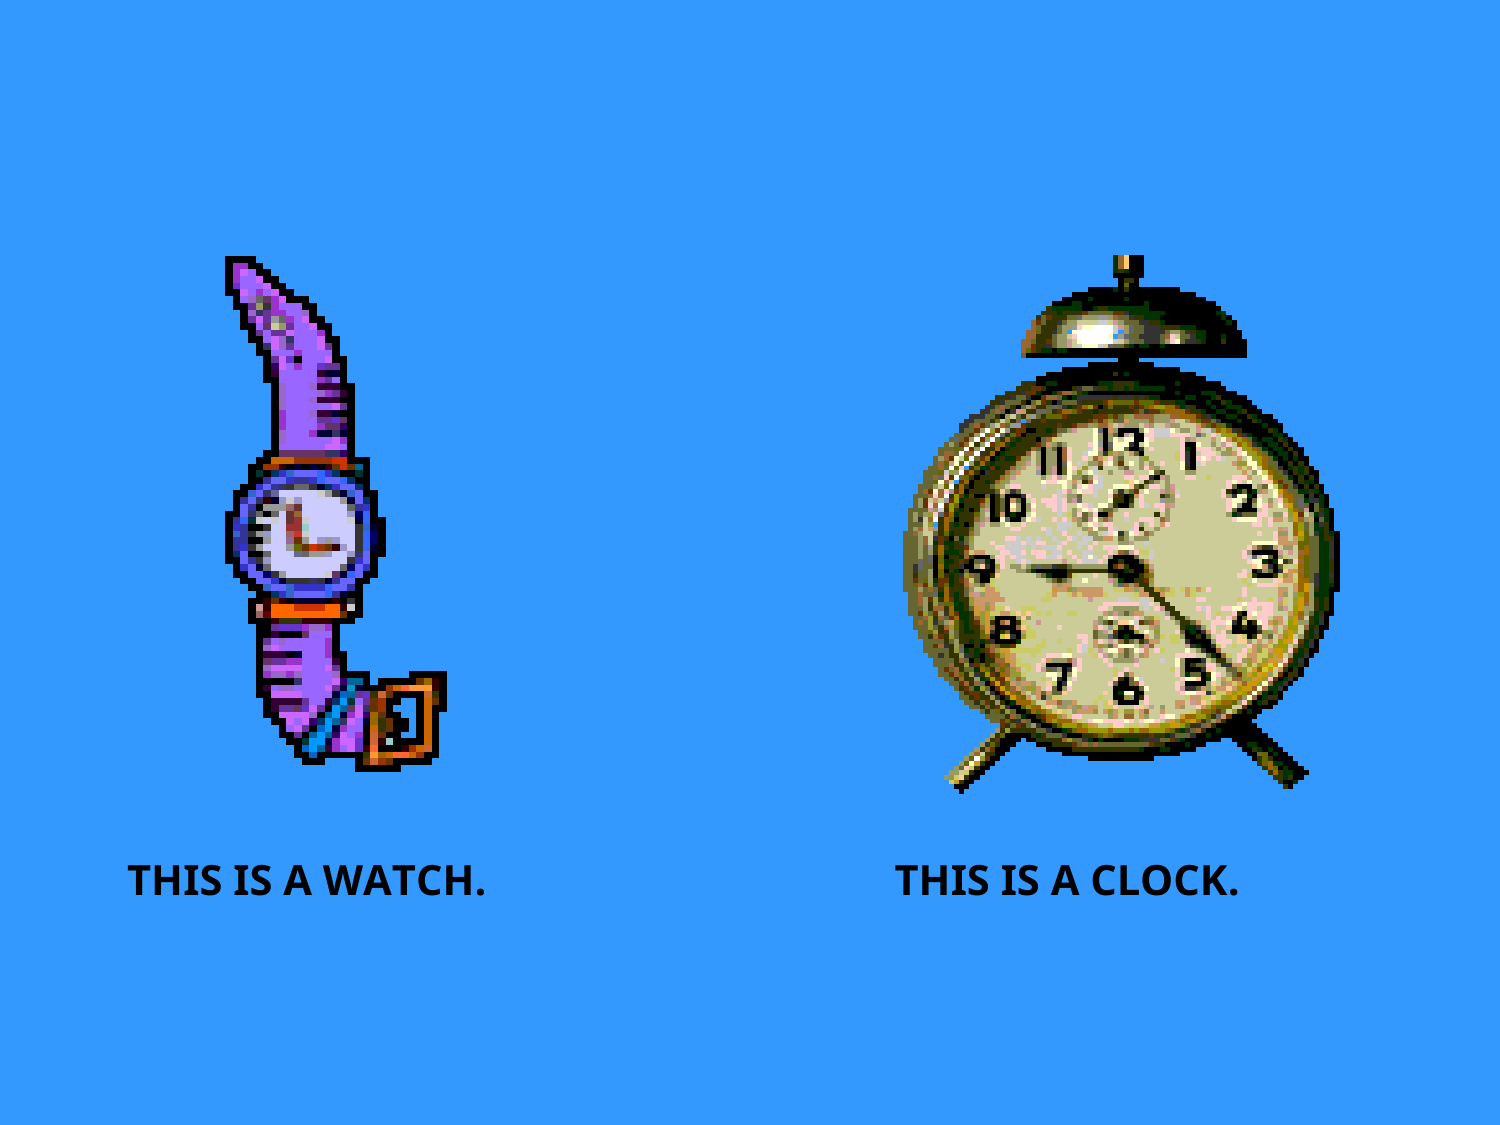

THIS IS A WATCH.
THIS IS A CLOCK.